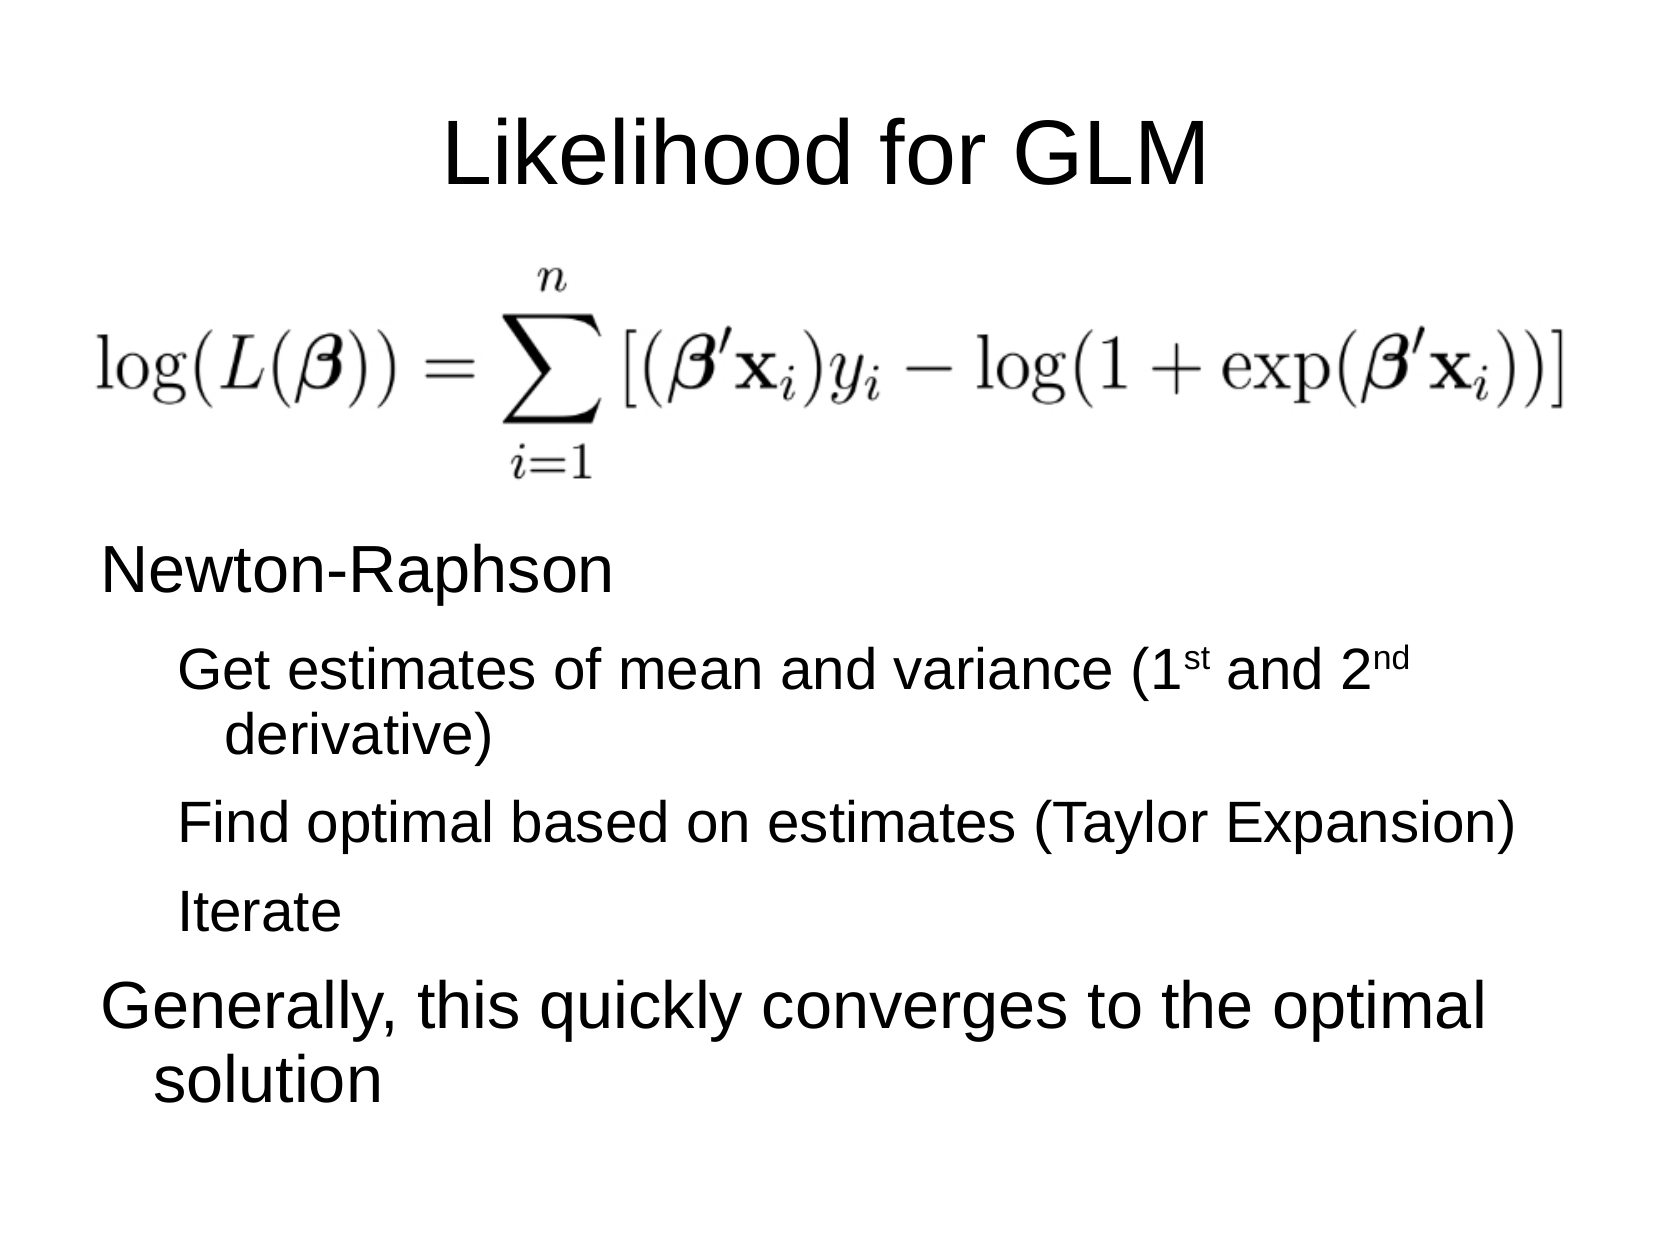

# Likelihood for GLM
Newton-Raphson
Get estimates of mean and variance (1st and 2nd derivative)
Find optimal based on estimates (Taylor Expansion)
Iterate
Generally, this quickly converges to the optimal solution